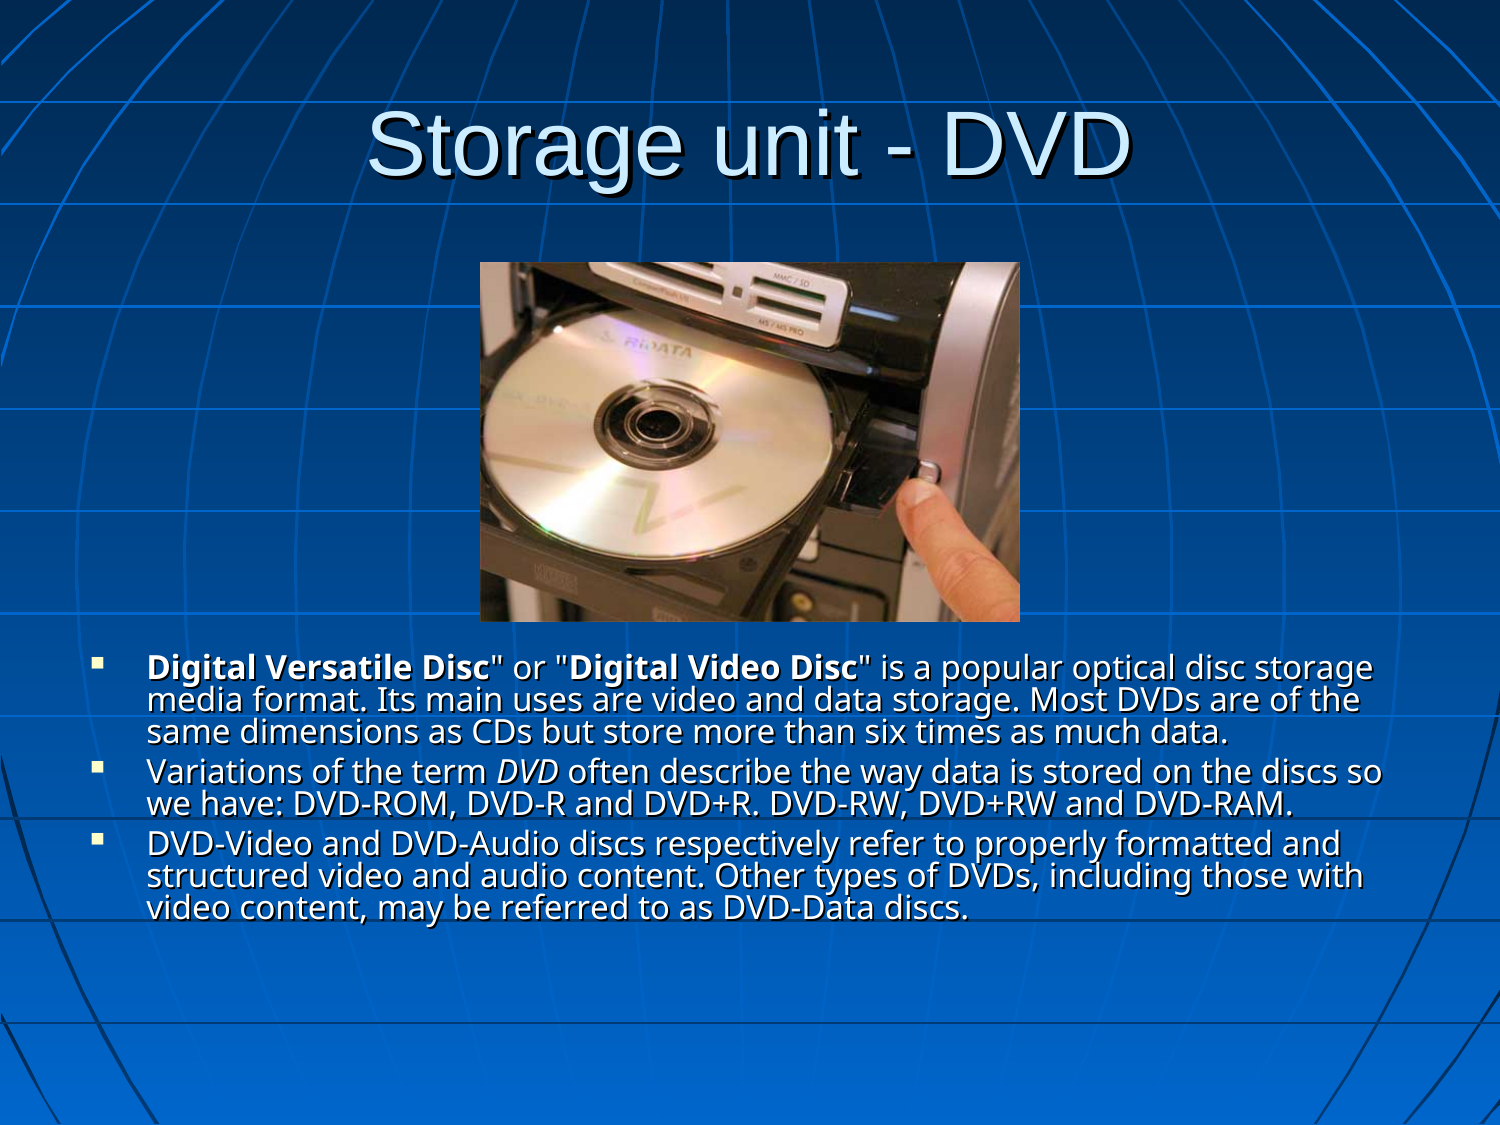

# Storage unit - DVD
Digital Versatile Disc" or "Digital Video Disc" is a popular optical disc storage media format. Its main uses are video and data storage. Most DVDs are of the same dimensions as CDs but store more than six times as much data.
Variations of the term DVD often describe the way data is stored on the discs so we have: DVD-ROM, DVD-R and DVD+R. DVD-RW, DVD+RW and DVD-RAM.
DVD-Video and DVD-Audio discs respectively refer to properly formatted and structured video and audio content. Other types of DVDs, including those with video content, may be referred to as DVD-Data discs.